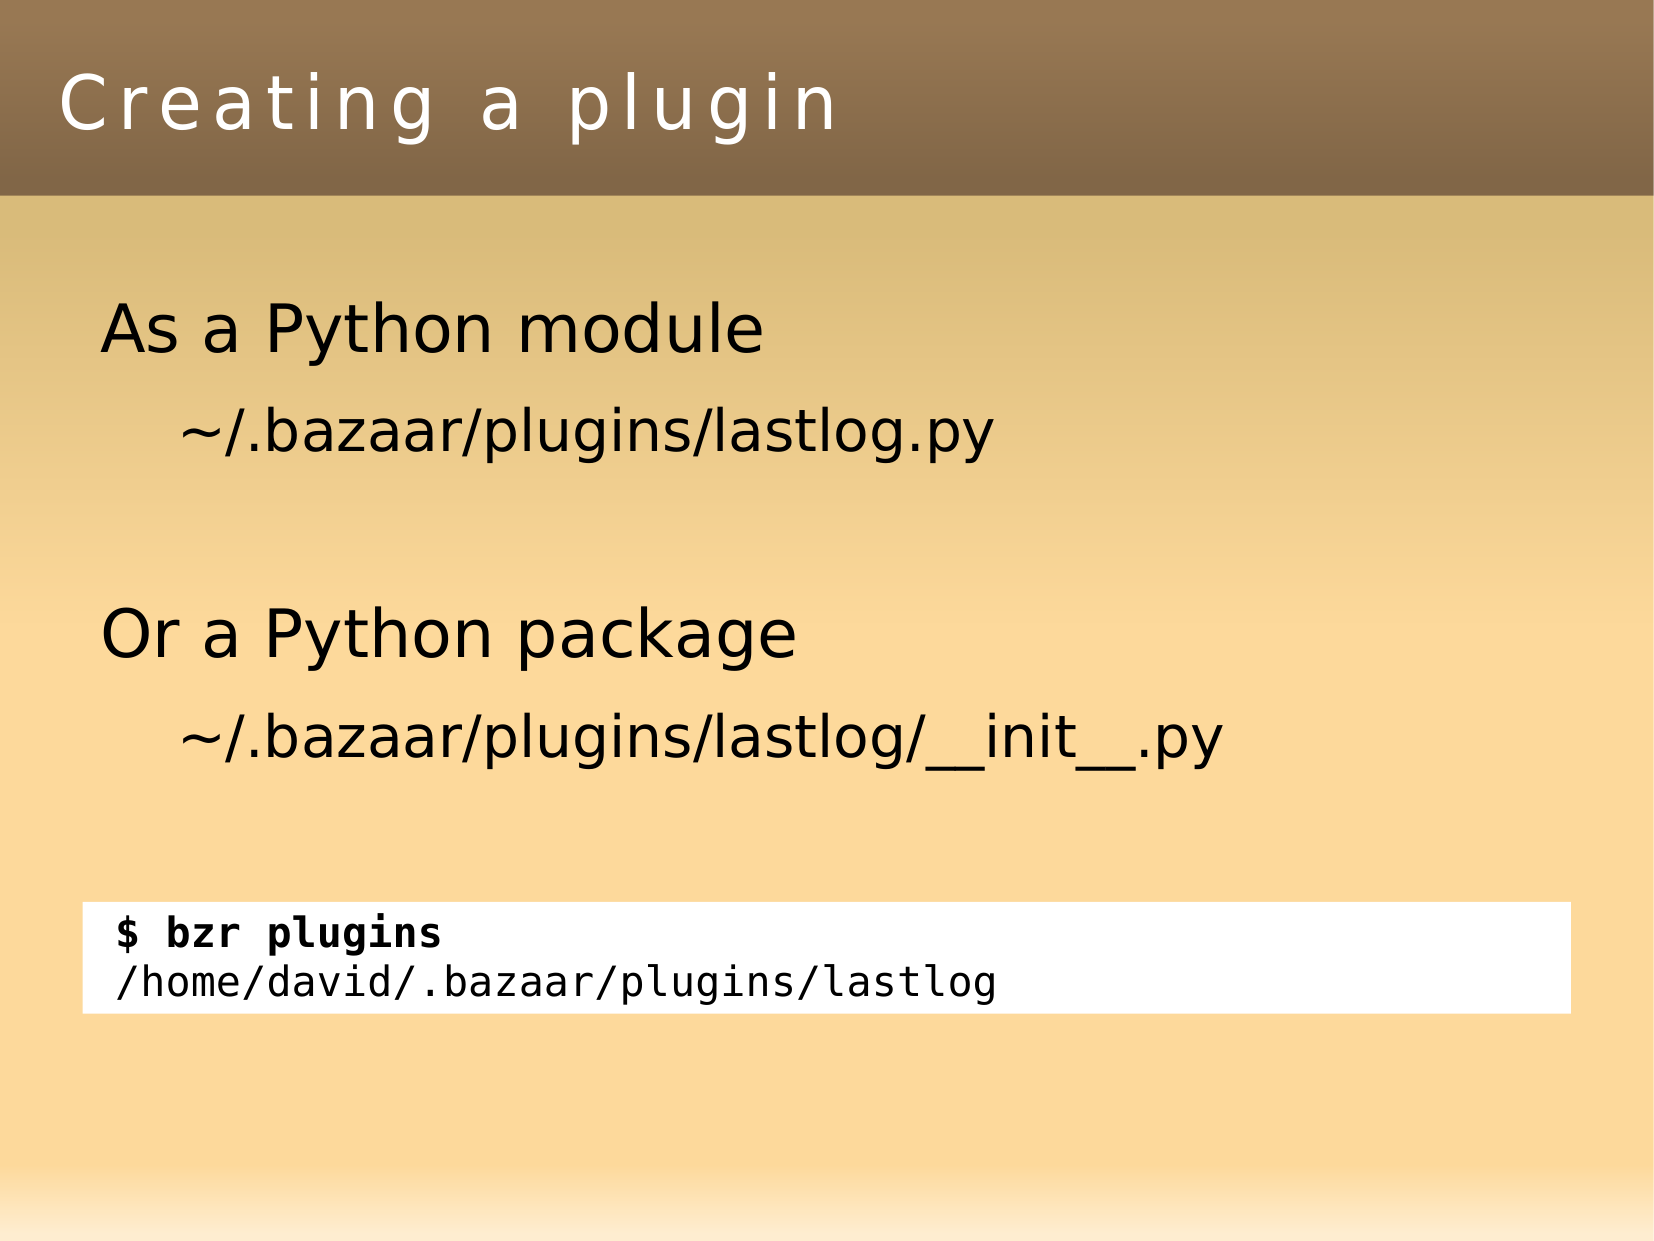

# Creating a plugin
As a Python module
~/.bazaar/plugins/lastlog.py
Or a Python package
~/.bazaar/plugins/lastlog/__init__.py
$ bzr plugins
/home/david/.bazaar/plugins/lastlog